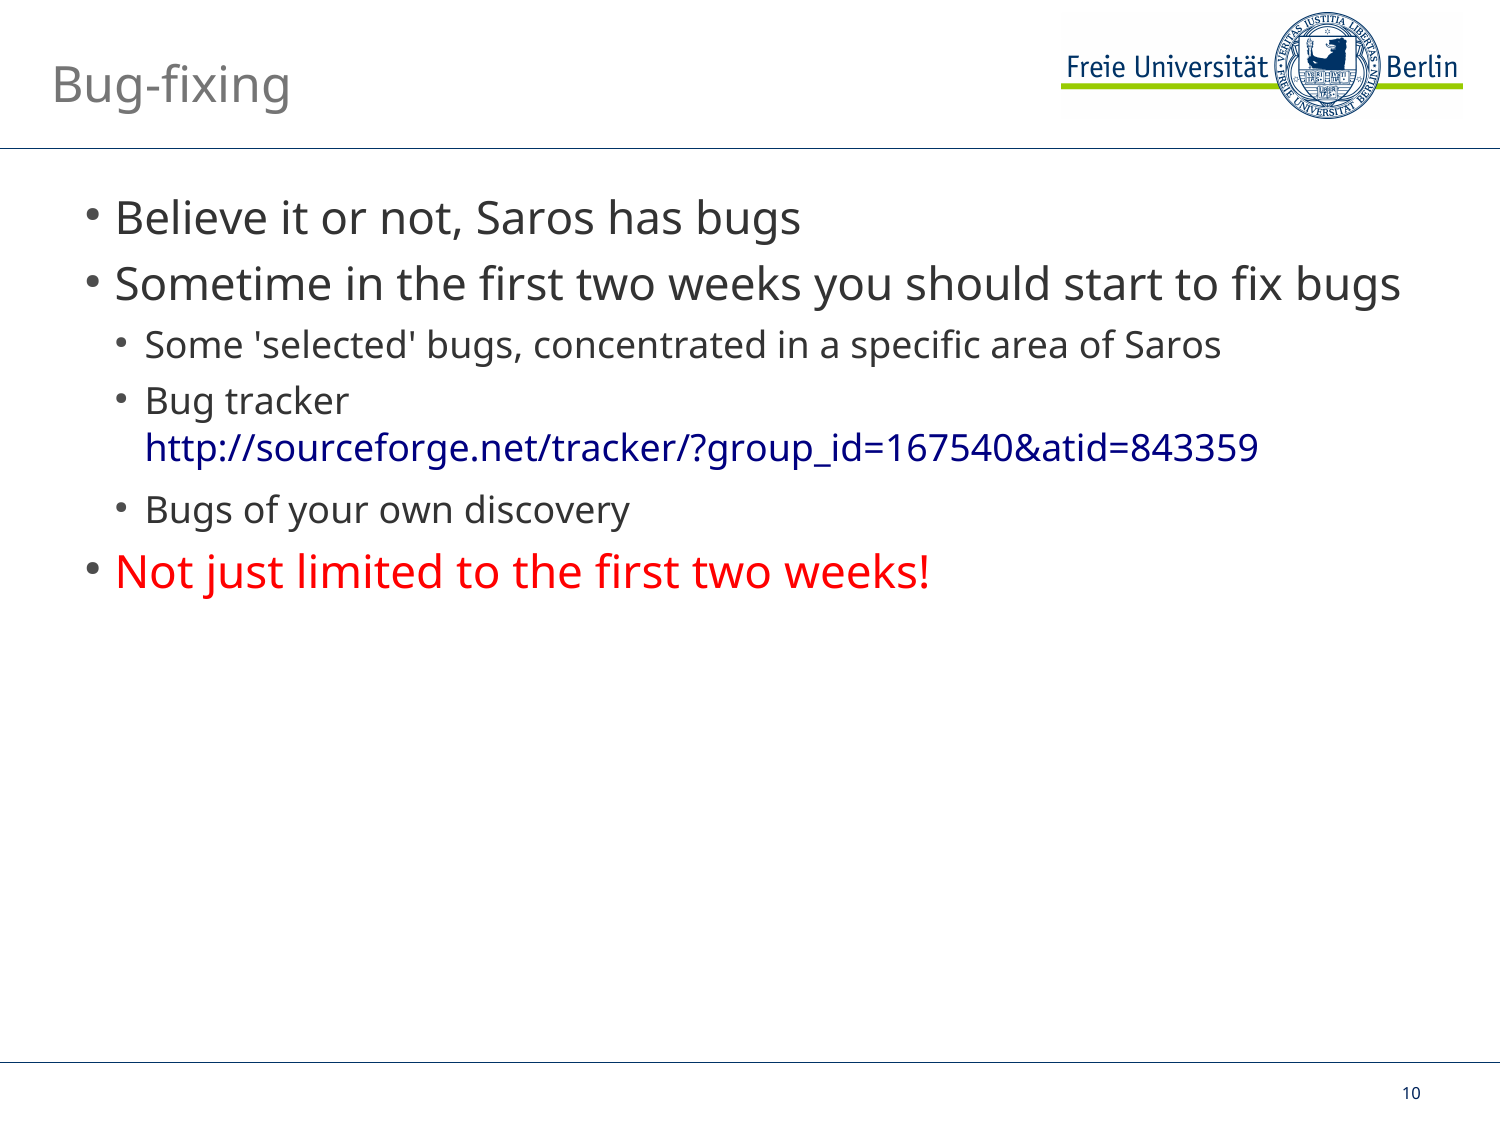

# Bug-fixing
Believe it or not, Saros has bugs
Sometime in the first two weeks you should start to fix bugs
Some 'selected' bugs, concentrated in a specific area of Saros
Bug tracker http://sourceforge.net/tracker/?group_id=167540&atid=843359
Bugs of your own discovery
Not just limited to the first two weeks!